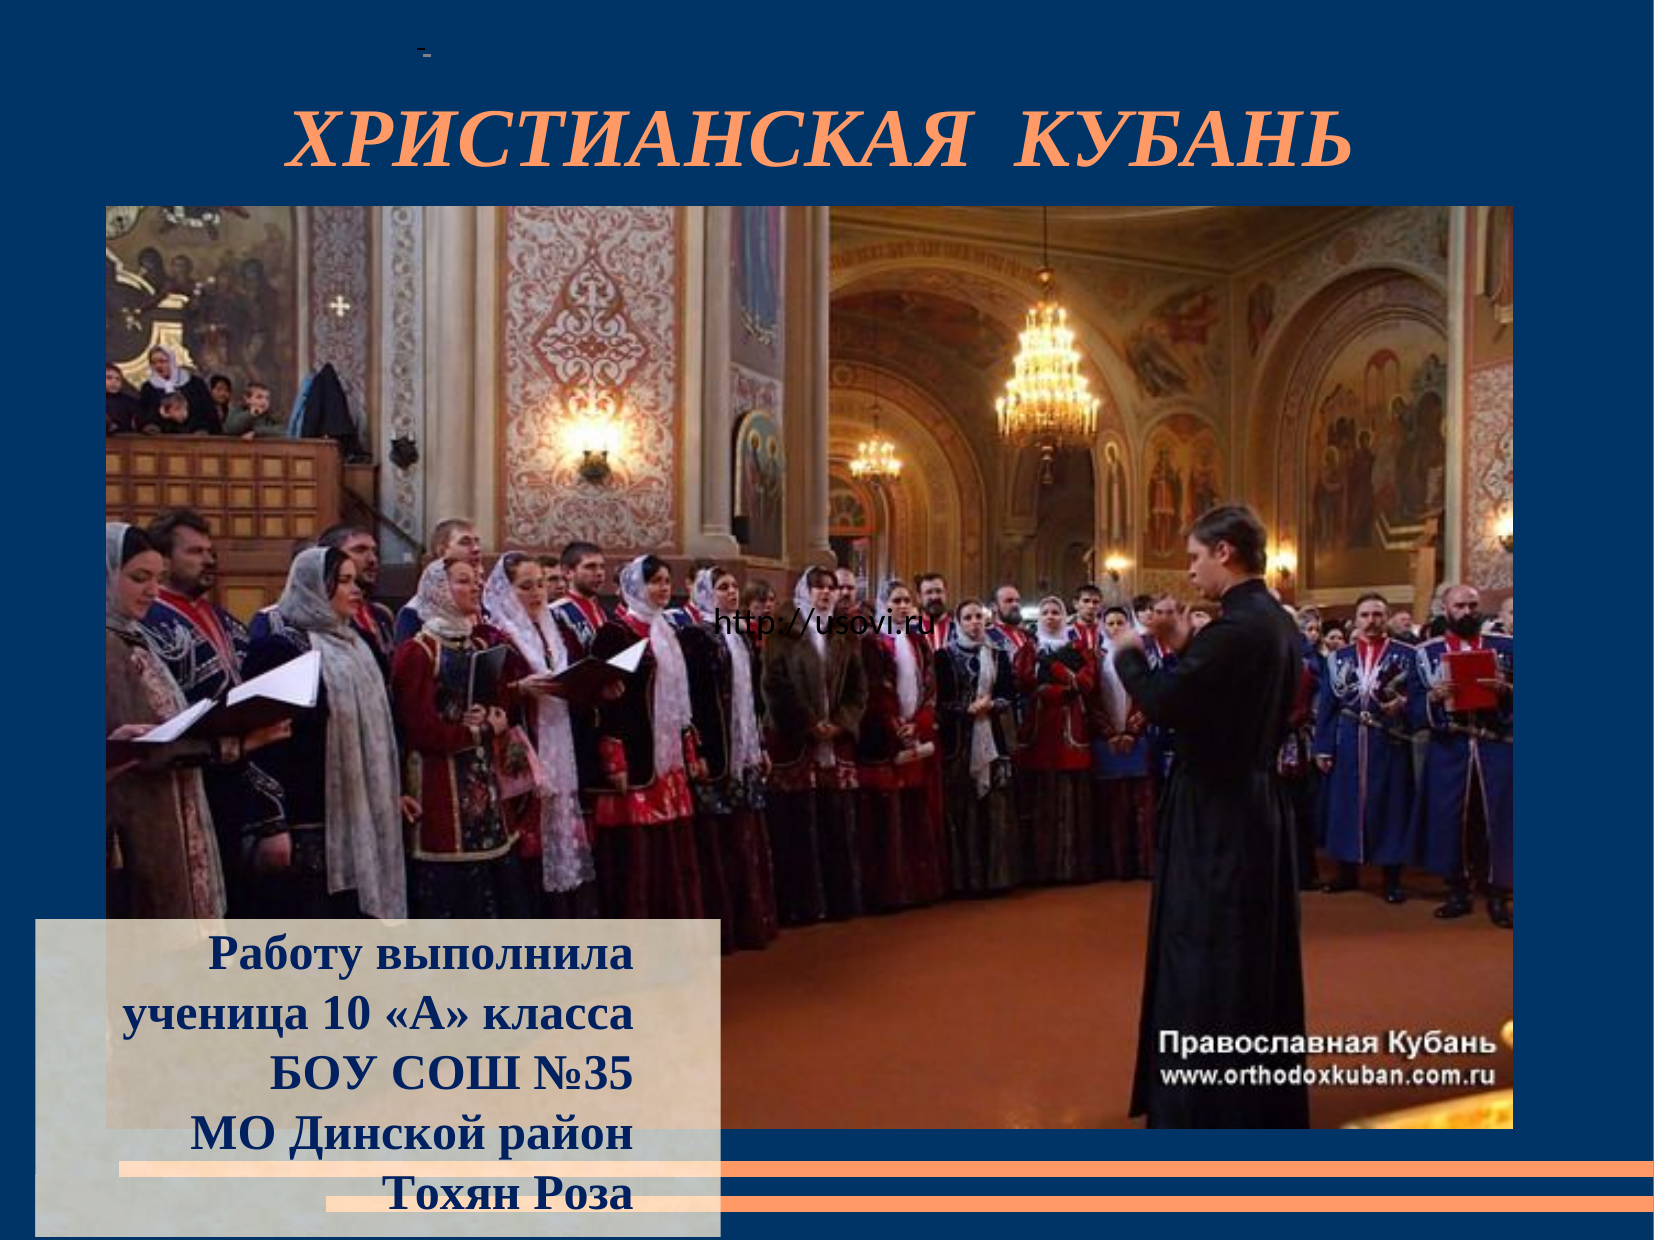

# ХРИСТИАНСКАЯ КУБАНЬ
http://usovi.ru
Работу выполнила
ученица 10 «А» класса
БОУ СОШ №35
МО Динской район
Тохян Роза